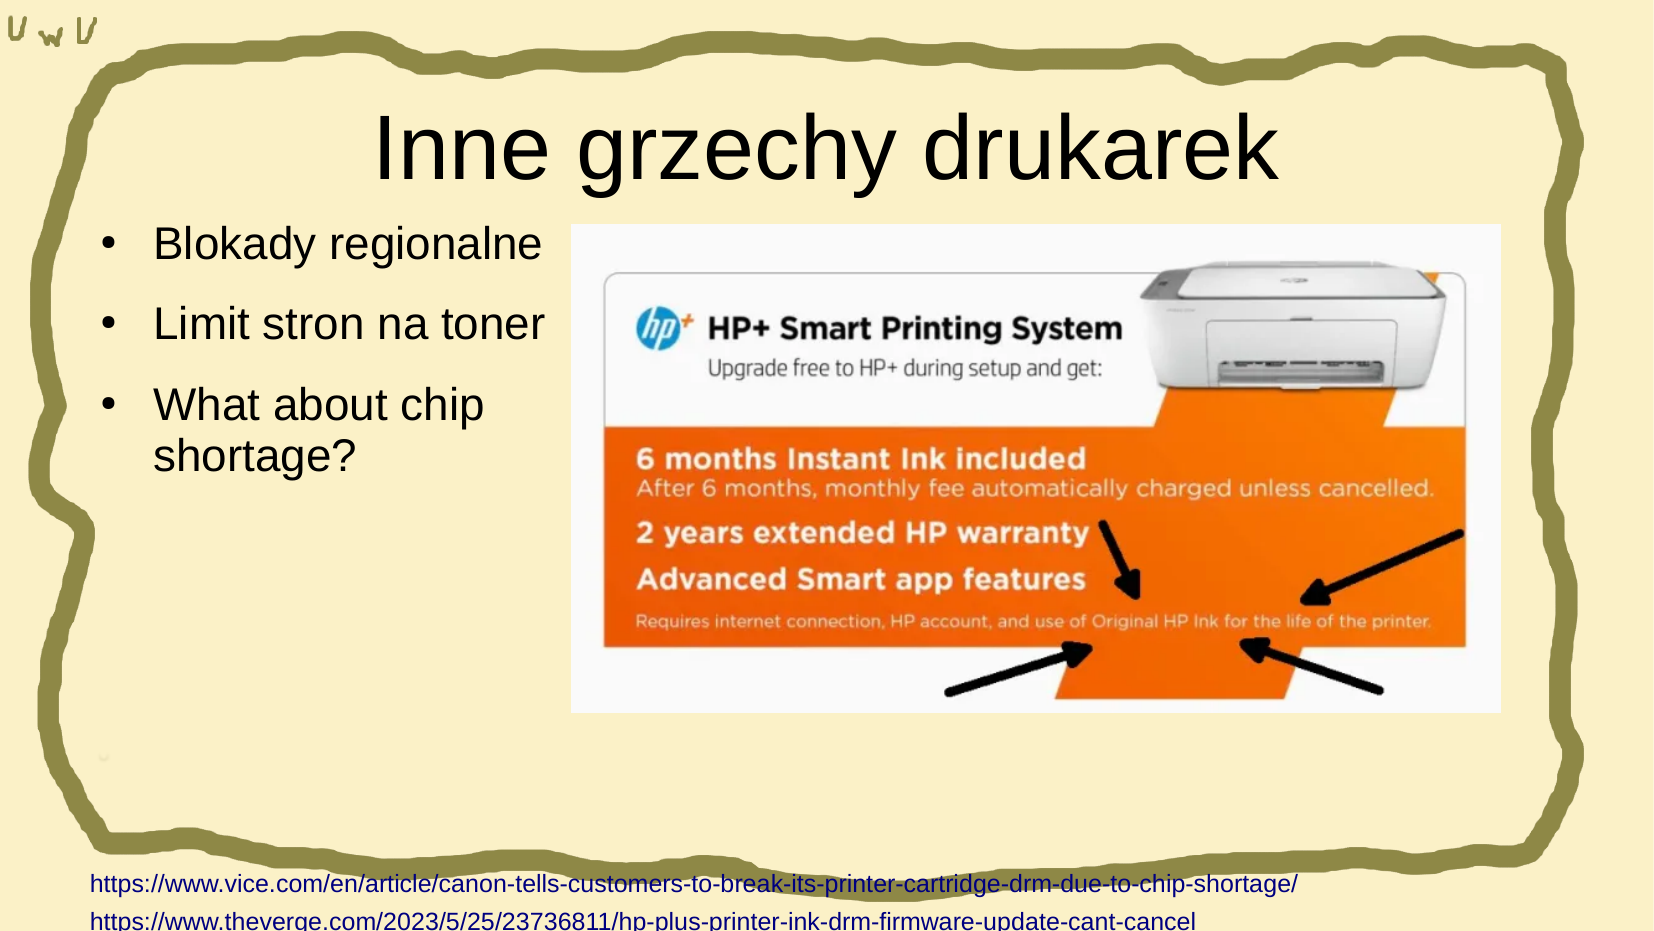

# Inne grzechy drukarek
Blokady regionalne
Limit stron na toner
What about chip shortage?
https://www.vice.com/en/article/canon-tells-customers-to-break-its-printer-cartridge-drm-due-to-chip-shortage/
https://www.theverge.com/2023/5/25/23736811/hp-plus-printer-ink-drm-firmware-update-cant-cancel